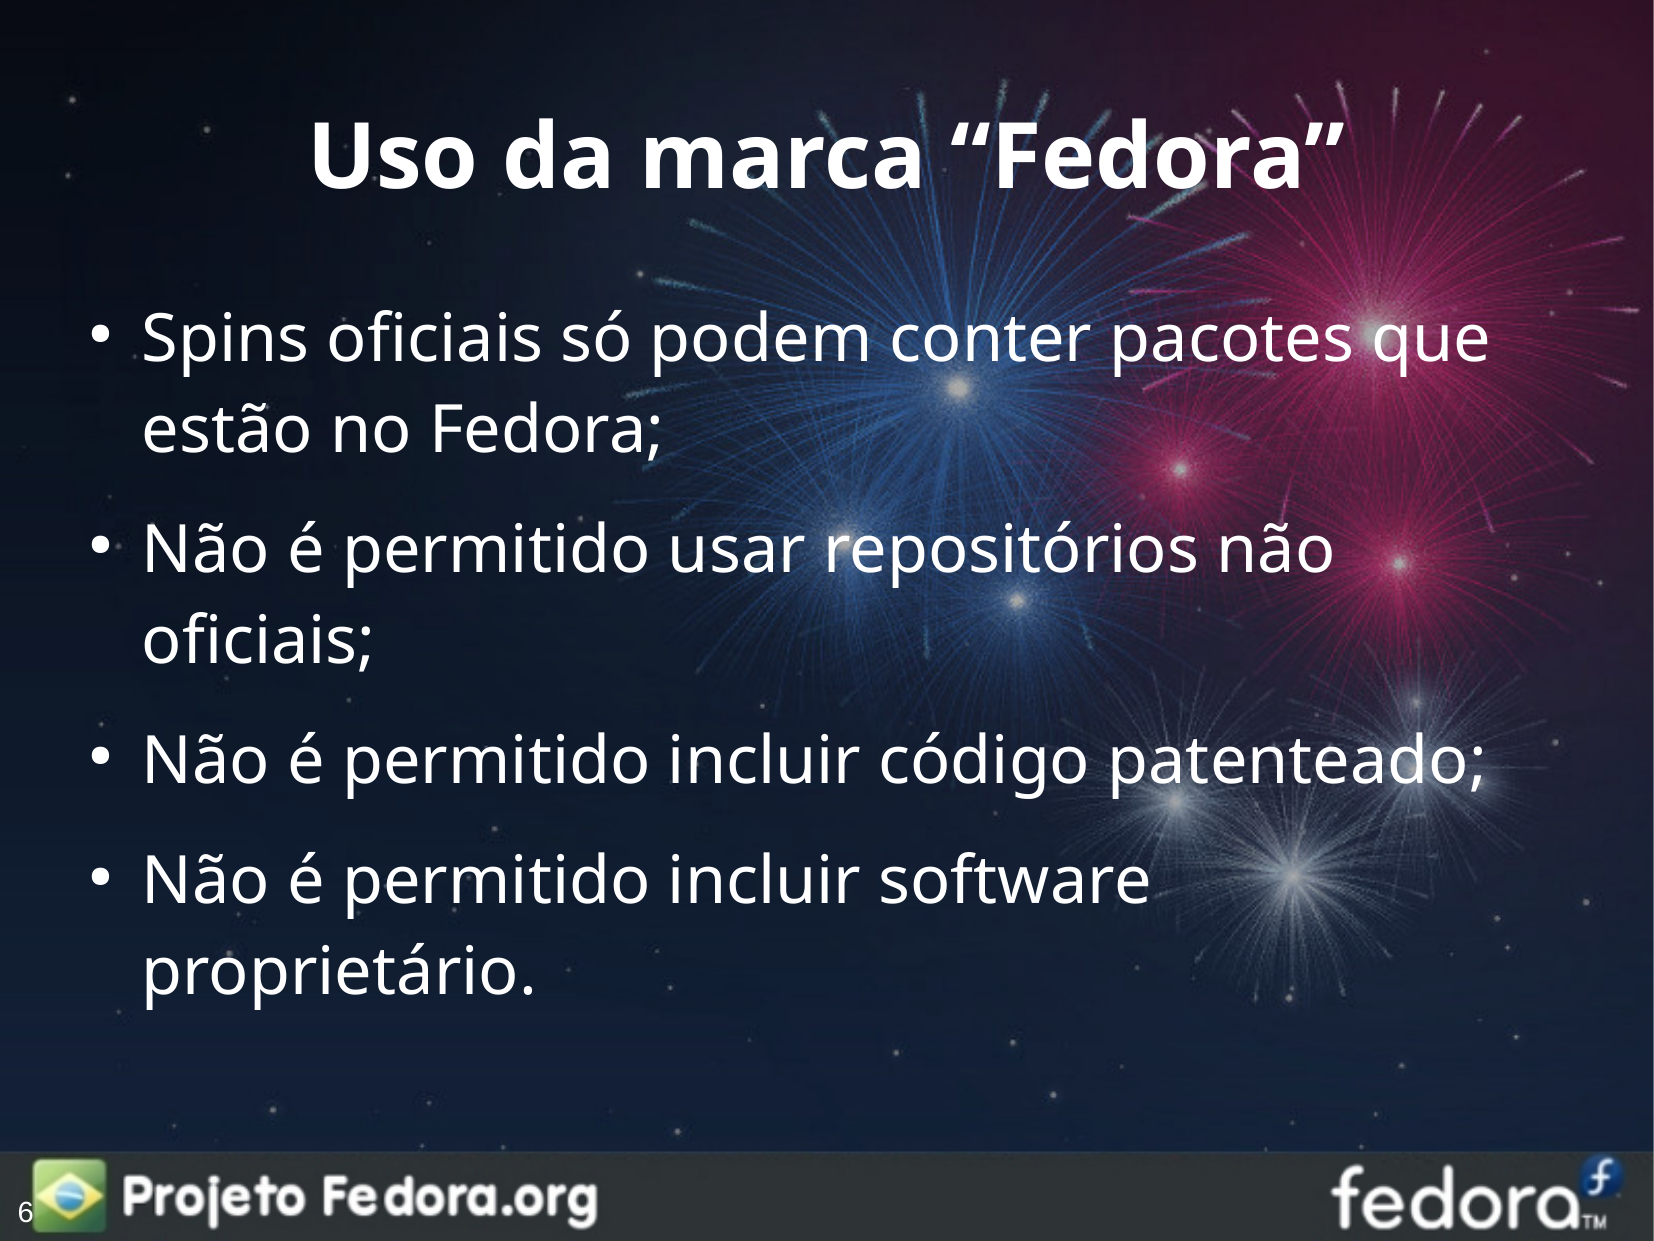

# Uso da marca “Fedora”
Spins oficiais só podem conter pacotes que estão no Fedora;
Não é permitido usar repositórios não oficiais;
Não é permitido incluir código patenteado;
Não é permitido incluir software proprietário.
6